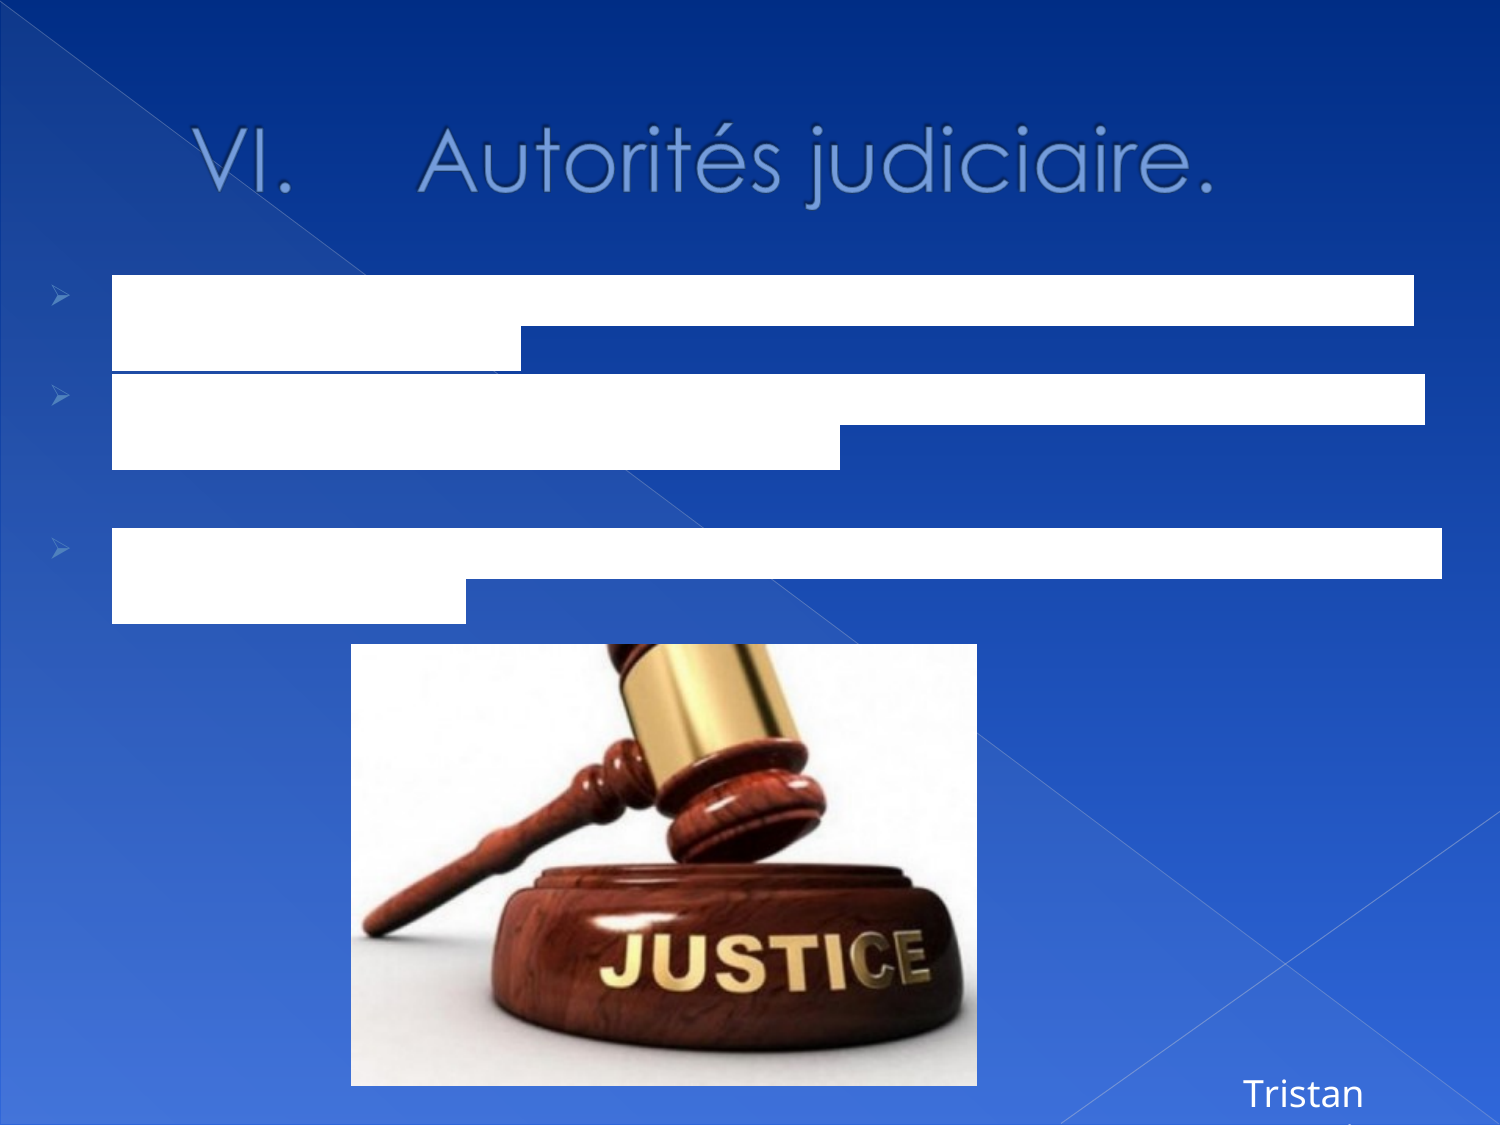

# Composé: Ensemble des institutions dont fonction de faire appliquer la loi en tranchant les litiges.
Elles comprends: les magistrats, les juridictions et les organes qui exercent le pouvoir de juger dans l’ordre judiciaire.
Litige: Désaccord entre deux personnes ou plusieurs personnes concernant l’exercice d’un droit.
Tristan Romain